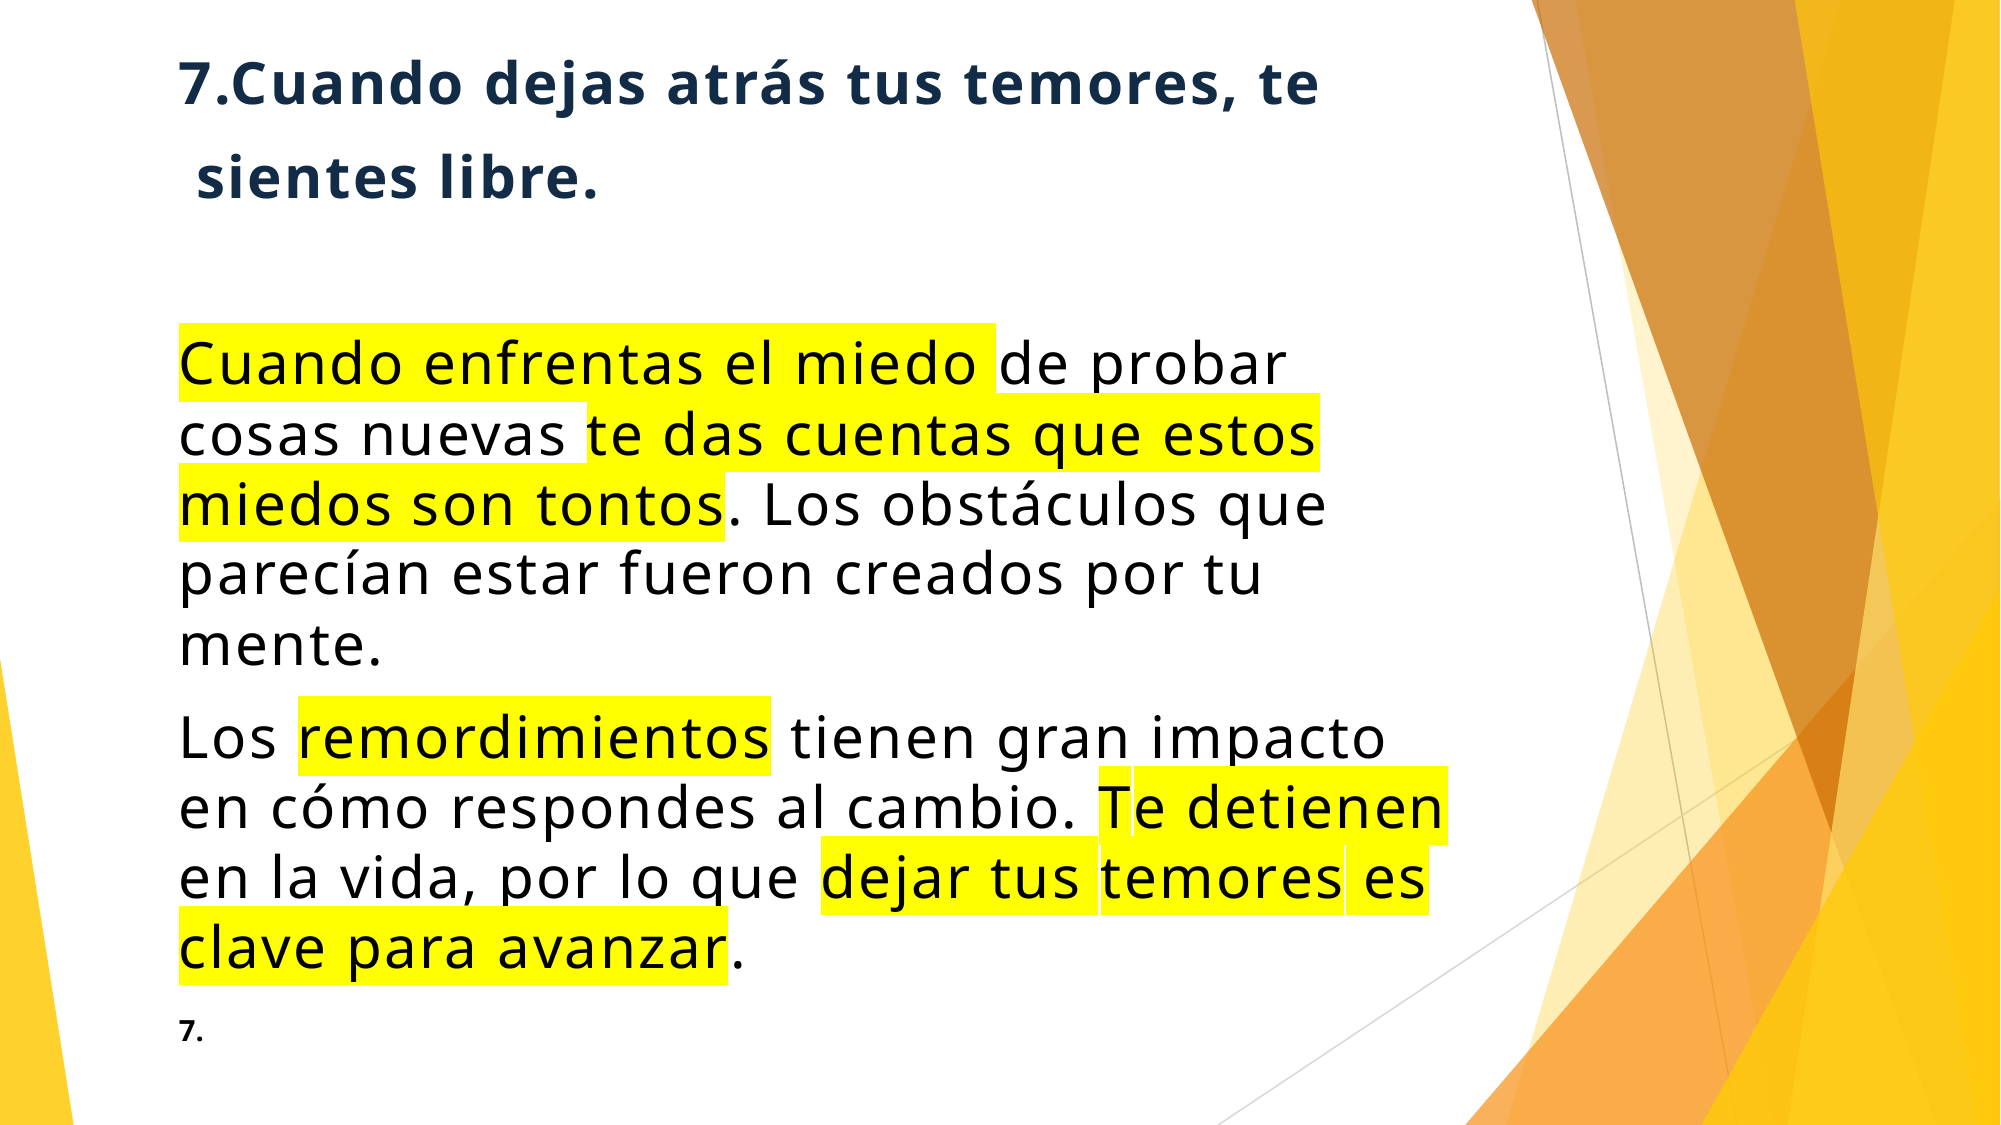

7.Cuando dejas atrás tus temores, te
 sientes libre.
Cuando enfrentas el miedo de probar cosas nuevas te das cuentas que estos miedos son tontos. Los obstáculos que parecían estar fueron creados por tu mente.
Los remordimientos tienen gran impacto en cómo respondes al cambio. Te detienen en la vida, por lo que dejar tus temores es clave para avanzar.